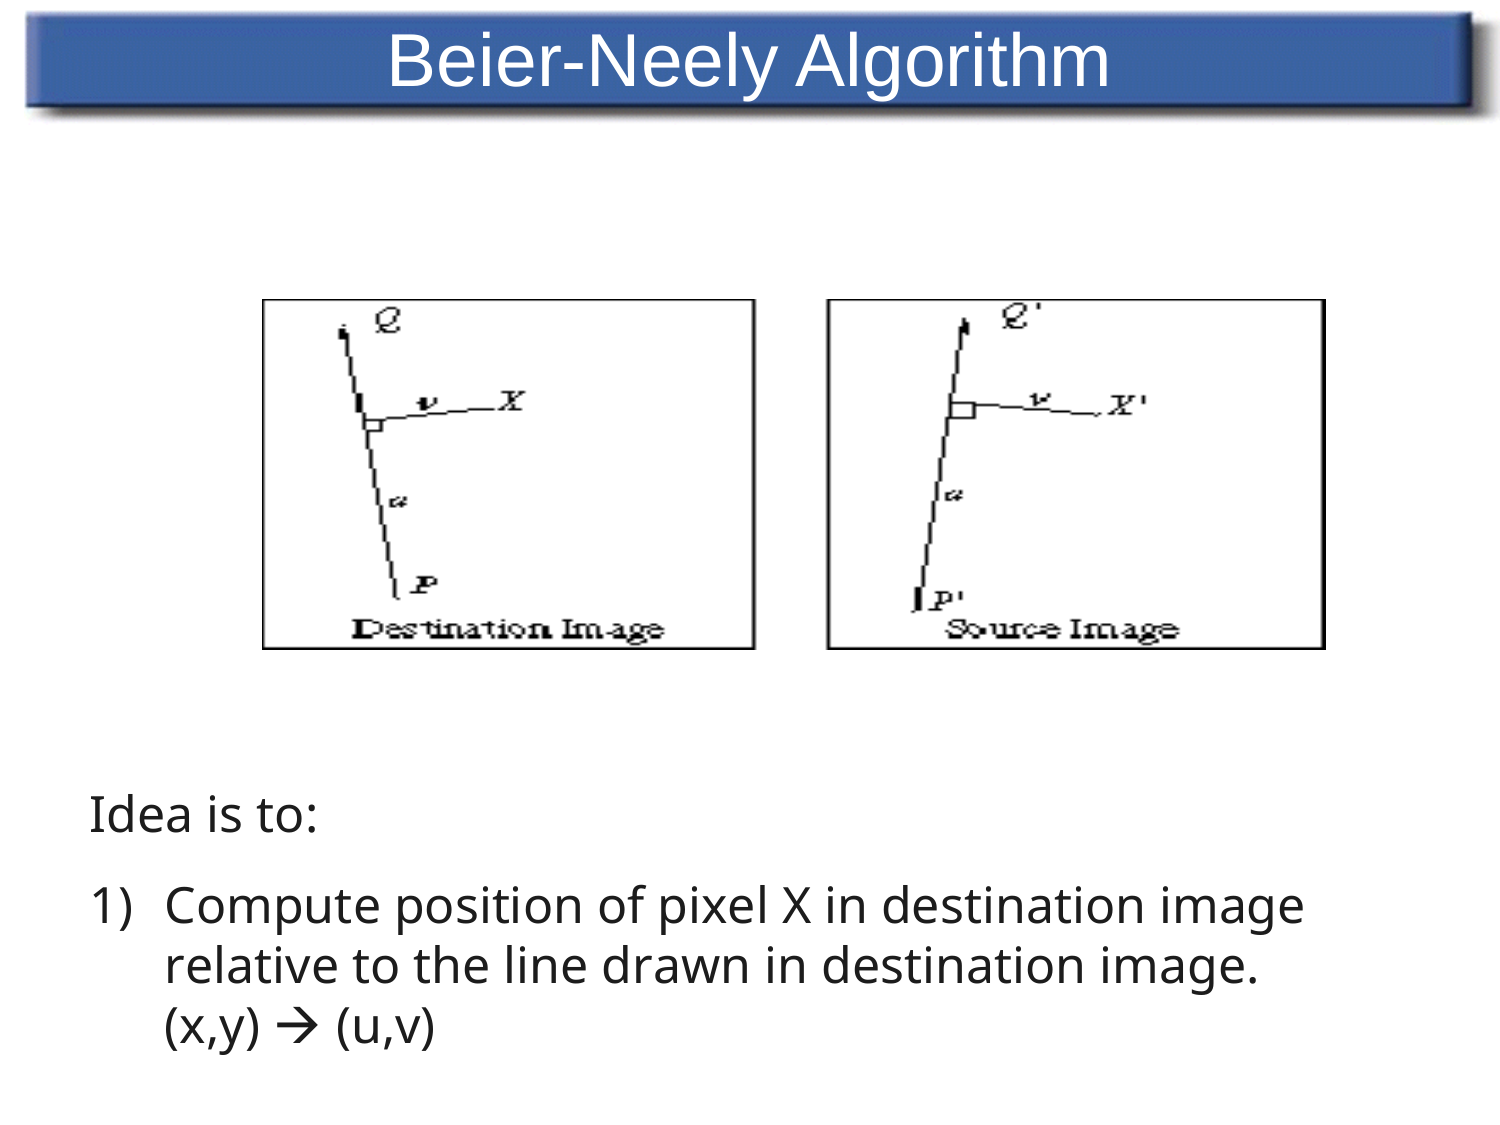

# Beier-Neely Algorithm
Idea is to:
Compute position of pixel X in destination image relative to the line drawn in destination image.
(x,y)  (u,v)